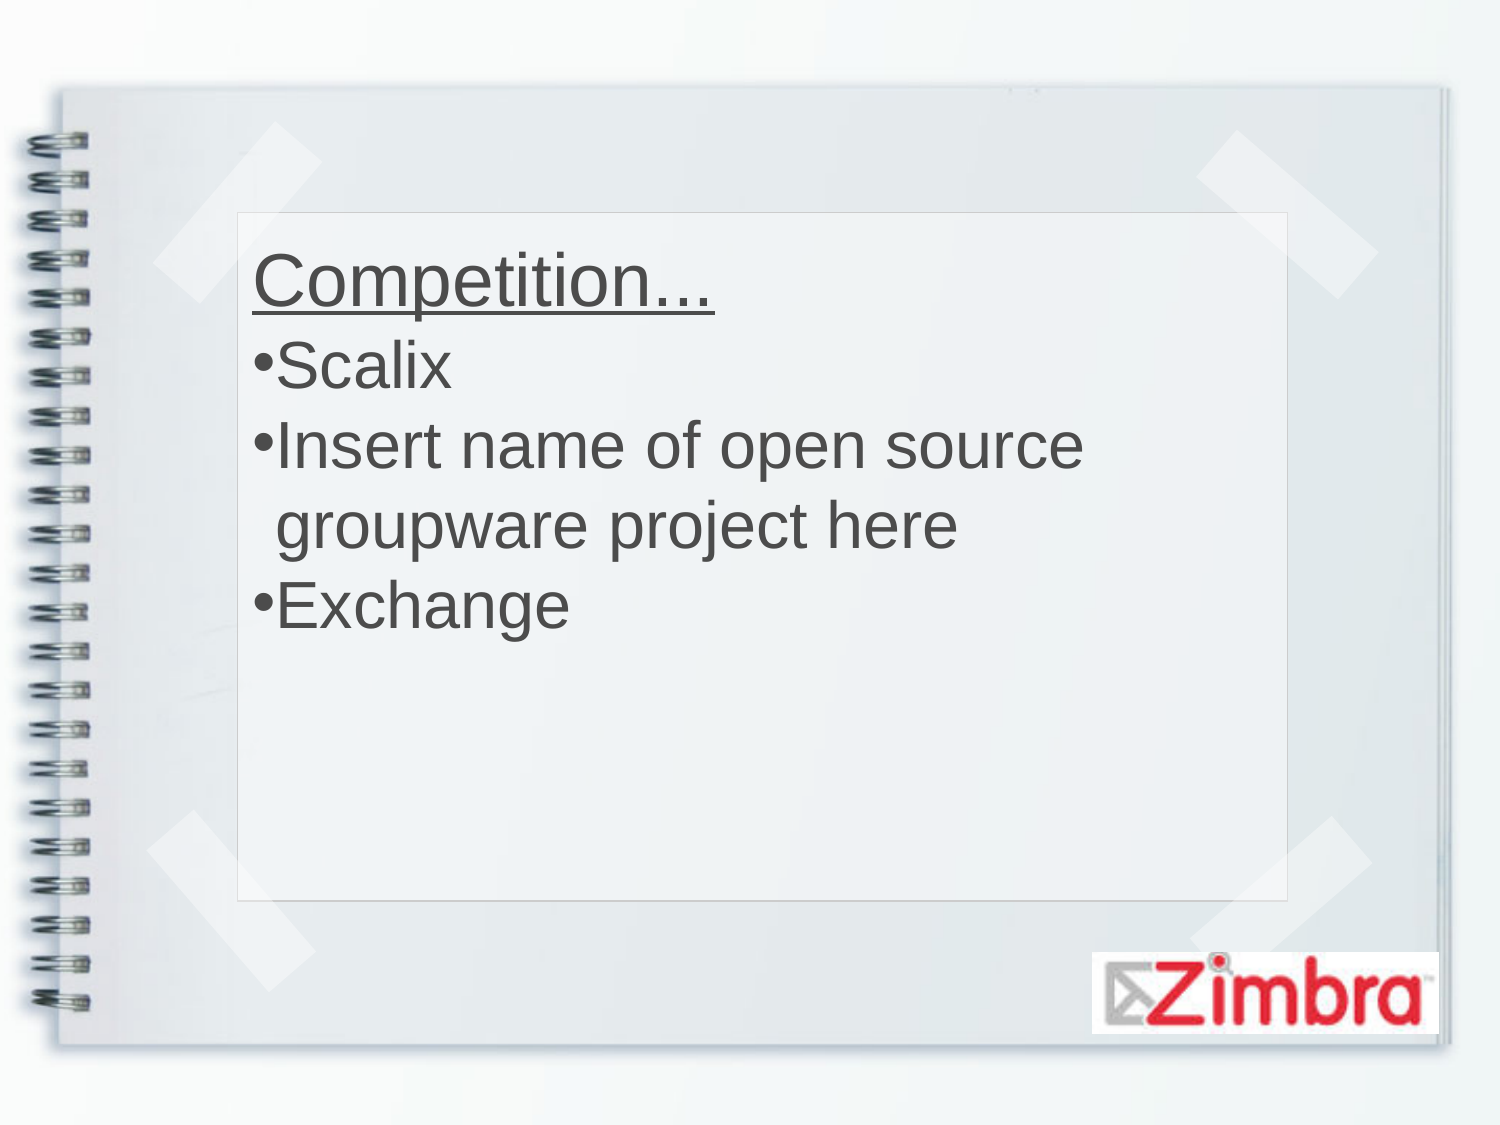

Competition...
Scalix
Insert name of open source
groupware project here
Exchange